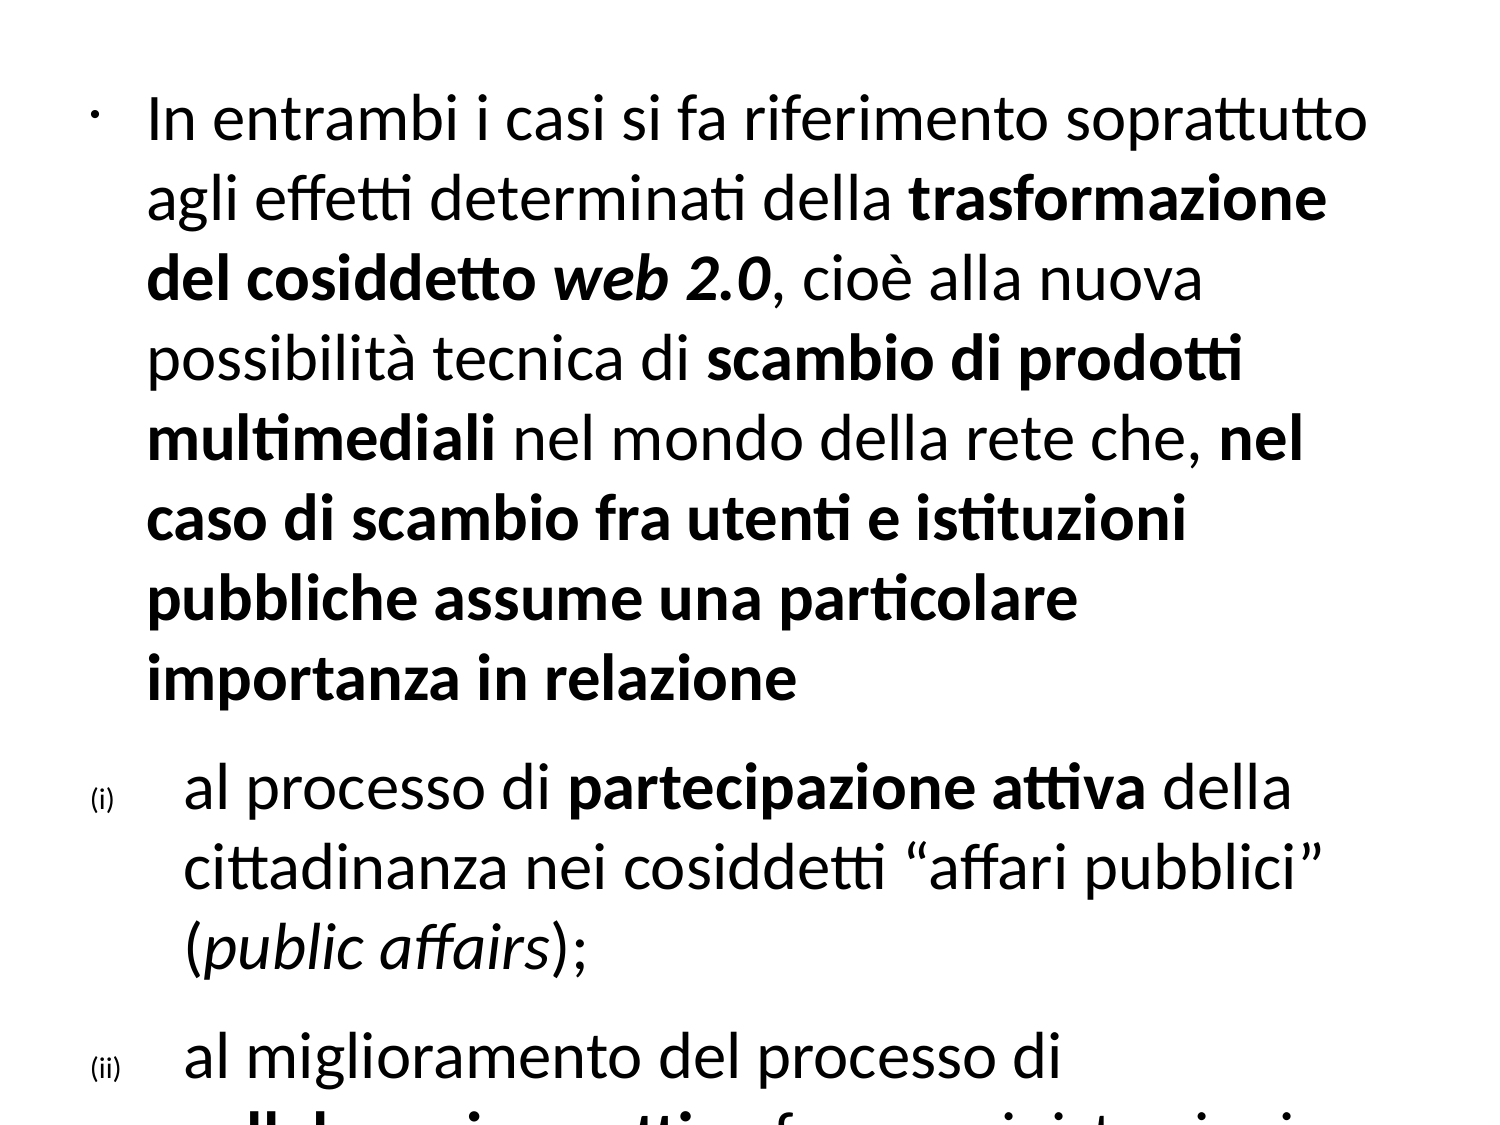

# In entrambi i casi si fa riferimento soprattutto agli effetti determinati della trasformazione del cosiddetto web 2.0, cioè alla nuova possibilità tecnica di scambio di prodotti multimediali nel mondo della rete che, nel caso di scambio fra utenti e istituzioni pubbliche assume una particolare importanza in relazione
al processo di partecipazione attiva della cittadinanza nei cosiddetti “affari pubblici” (public affairs);
al miglioramento del processo di collaborazione attiva fra amministrazioni pubbliche e fra governo e cittadinanza;
all’aumento della trasparenza nelle azioni dello Stato [Karakiza, 2015].